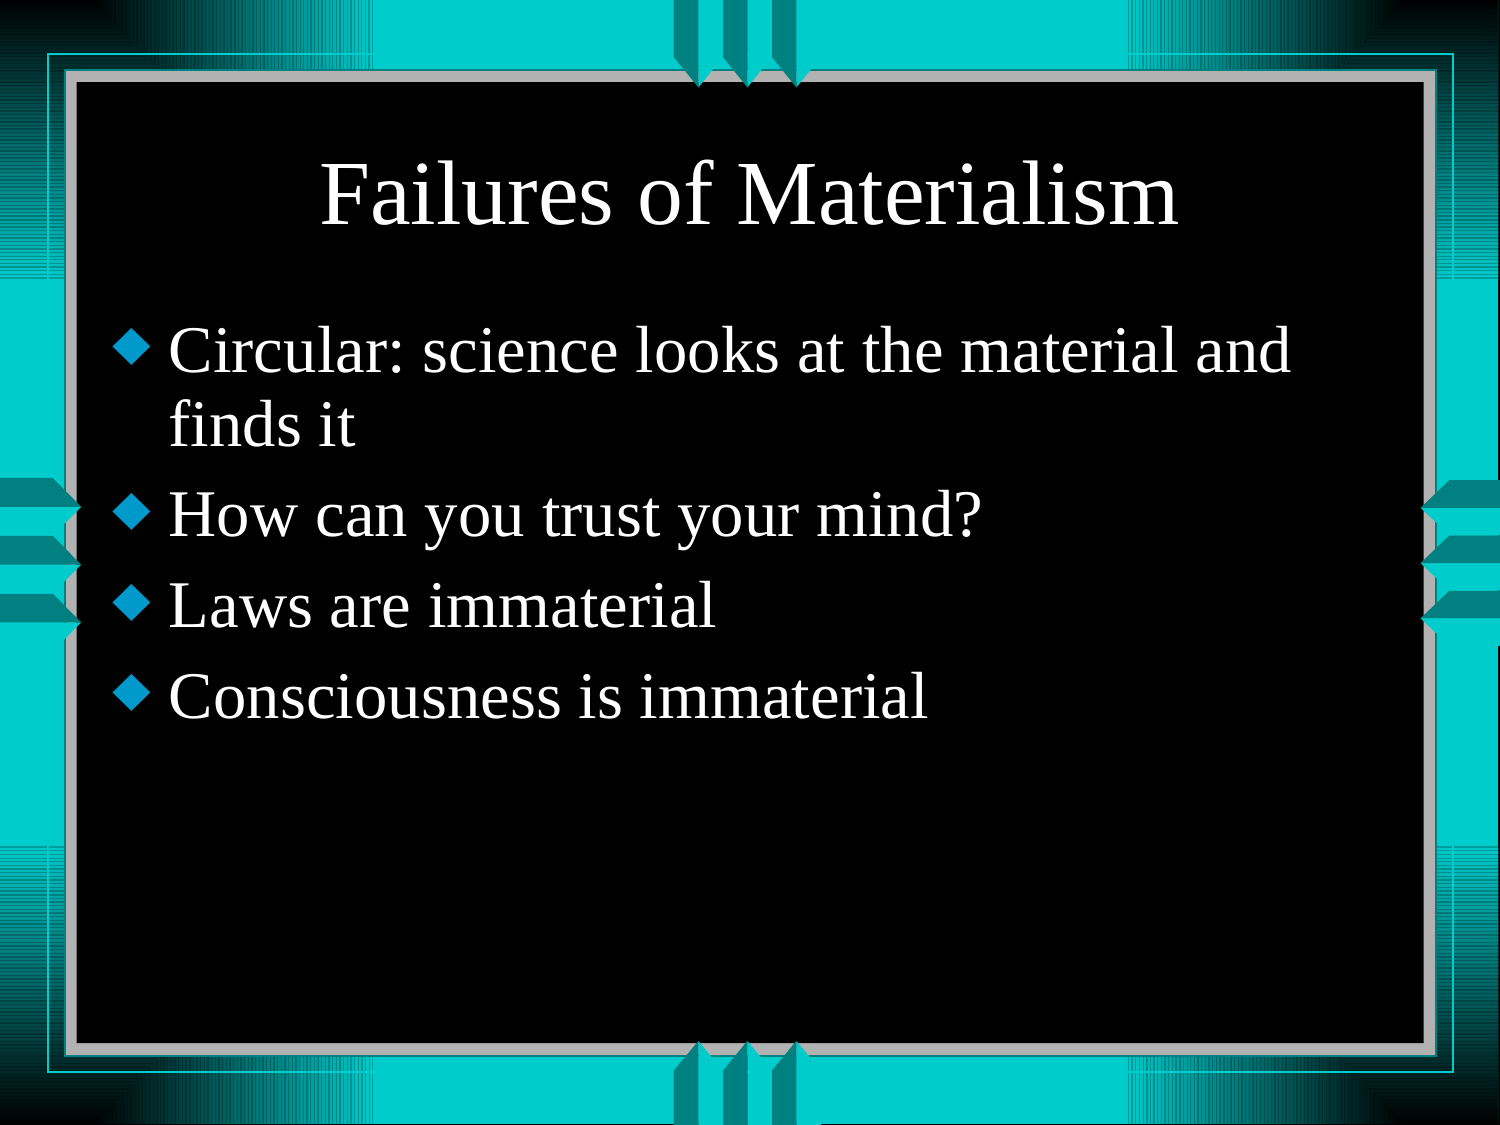

# Failures of Materialism
Circular: science looks at the material and finds it
How can you trust your mind?
Laws are immaterial
Consciousness is immaterial